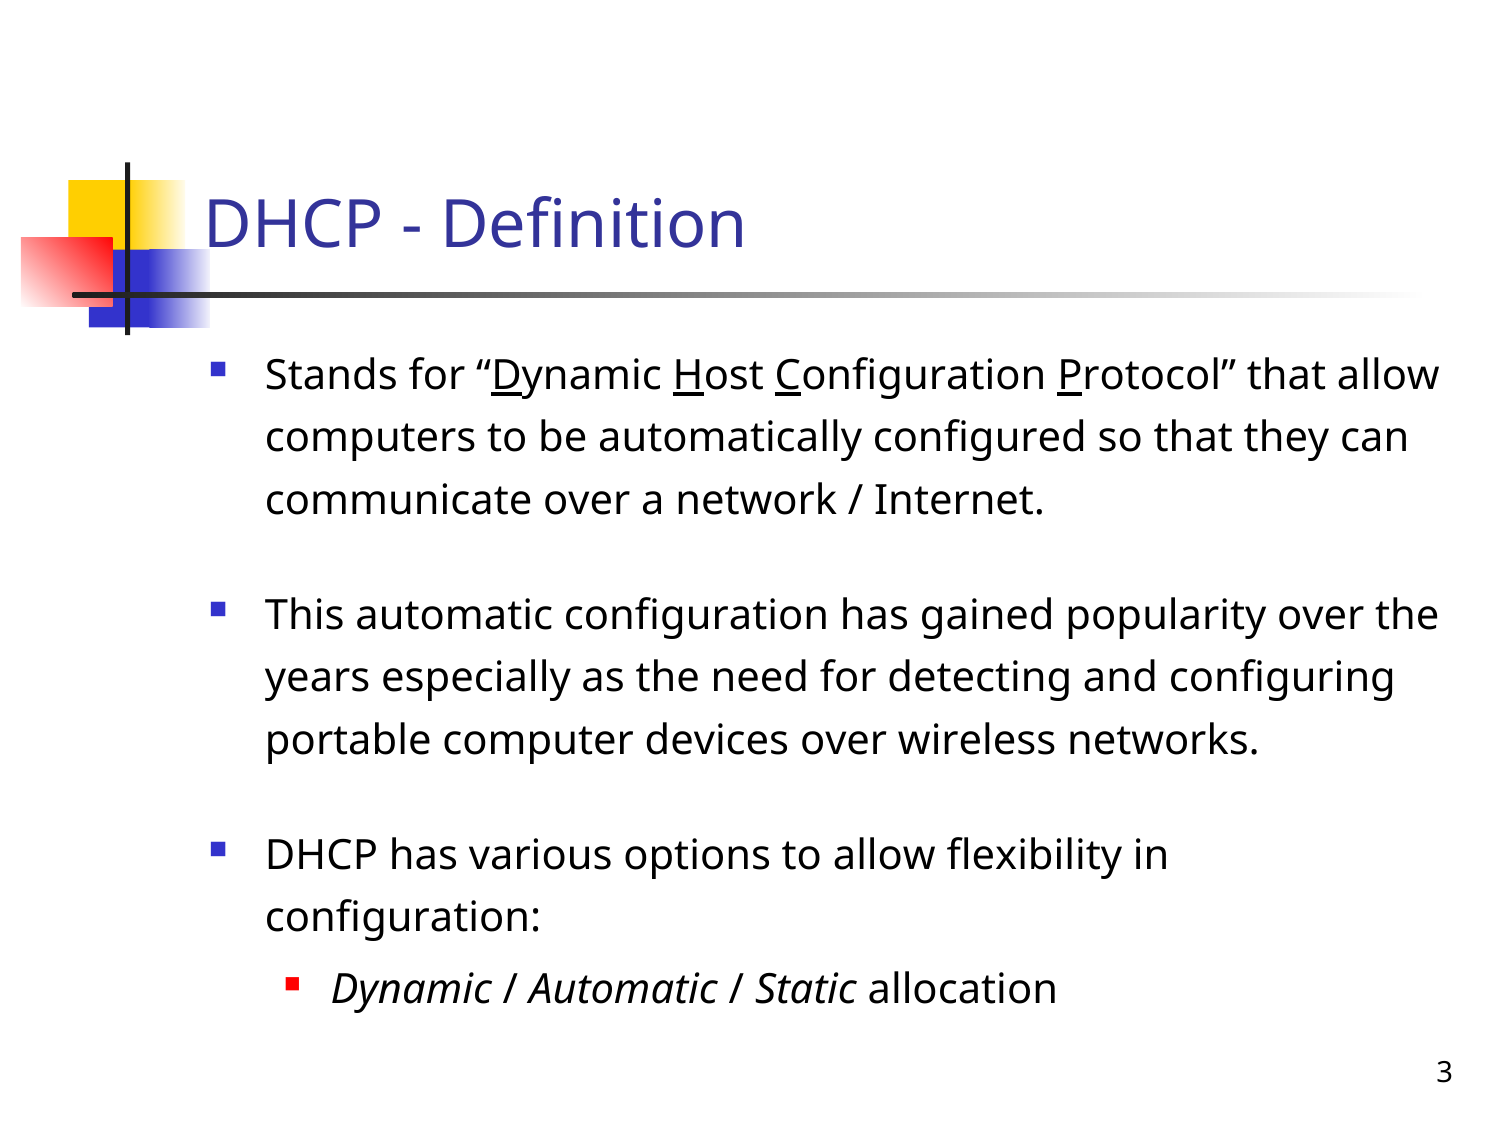

# DHCP - Definition
Stands for “Dynamic Host Configuration Protocol” that allow computers to be automatically configured so that they can communicate over a network / Internet.
This automatic configuration has gained popularity over the years especially as the need for detecting and configuring portable computer devices over wireless networks.
DHCP has various options to allow flexibility in configuration:
Dynamic / Automatic / Static allocation
3